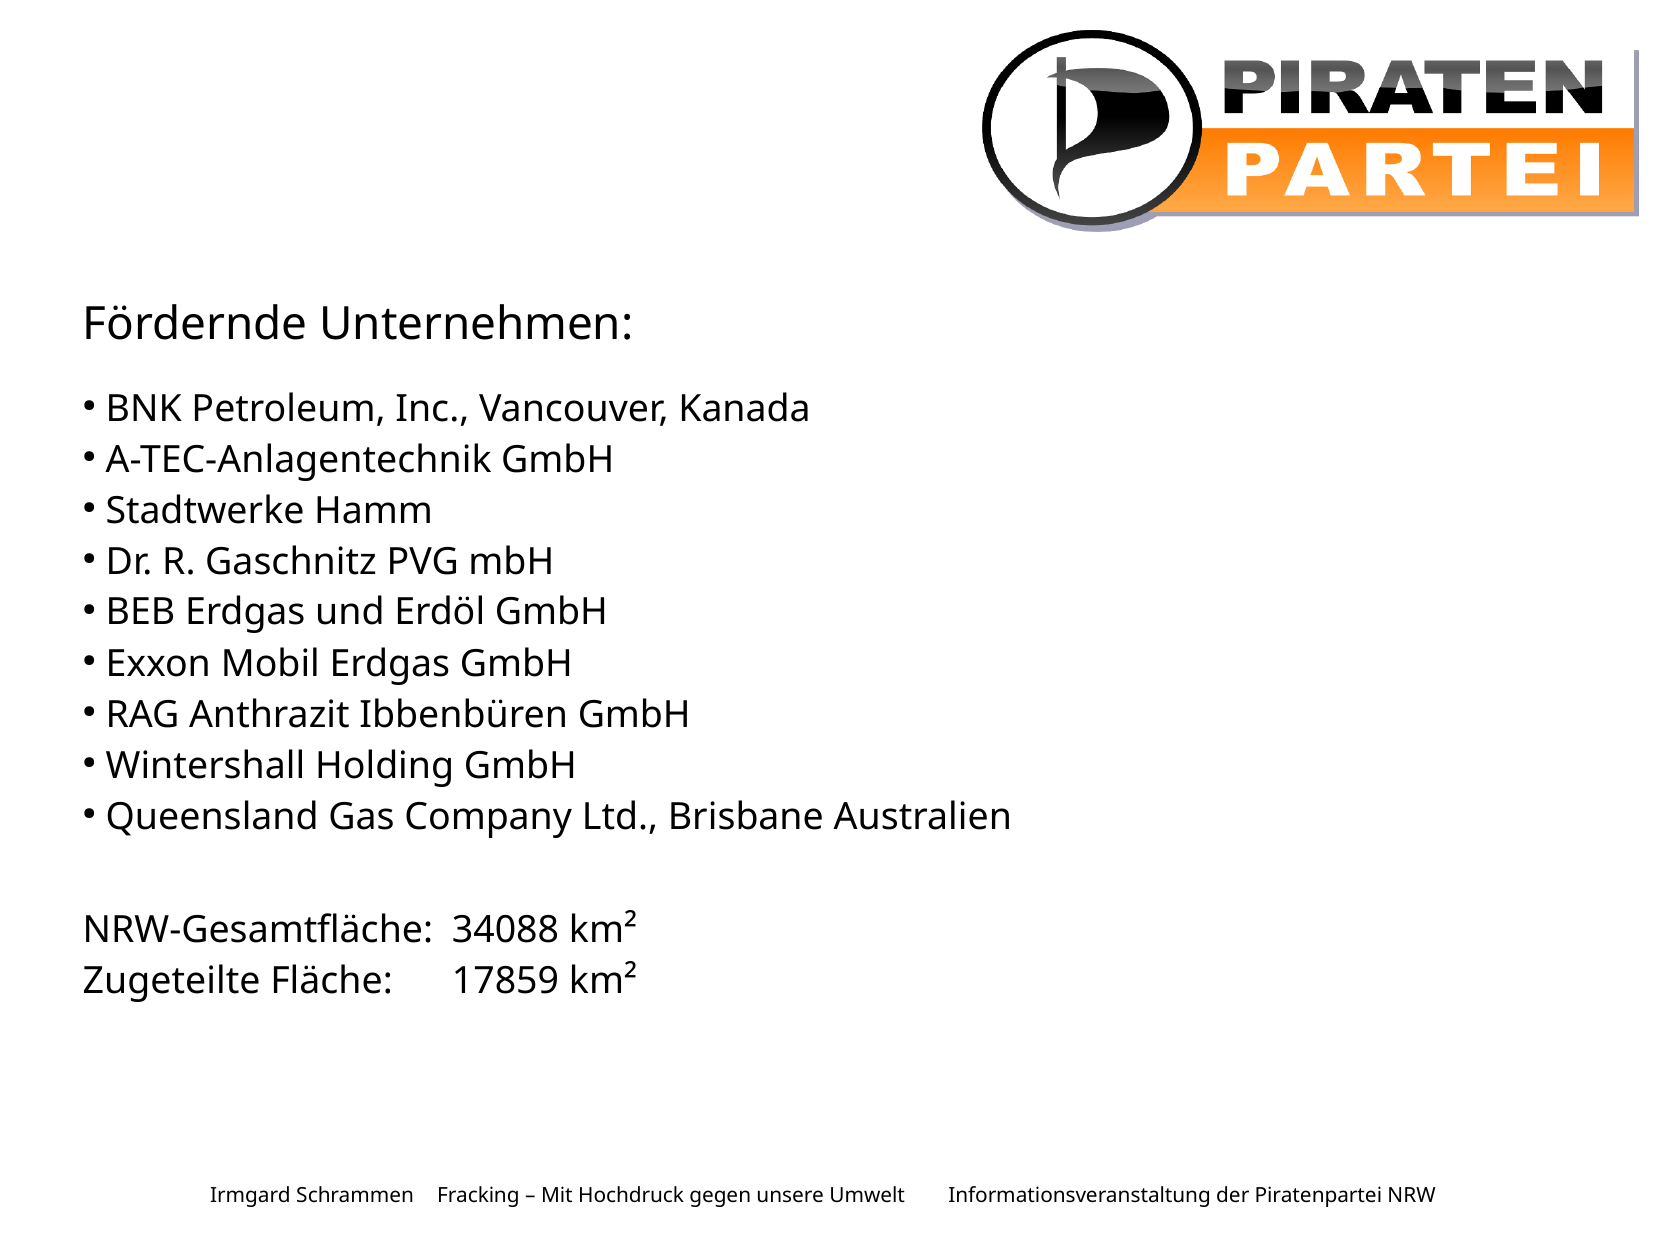

#
Fördernde Unternehmen:
 BNK Petroleum, Inc., Vancouver, Kanada
 A-TEC-Anlagentechnik GmbH
 Stadtwerke Hamm
 Dr. R. Gaschnitz PVG mbH
 BEB Erdgas und Erdöl GmbH
 Exxon Mobil Erdgas GmbH
 RAG Anthrazit Ibbenbüren GmbH
 Wintershall Holding GmbH
 Queensland Gas Company Ltd., Brisbane Australien
NRW-Gesamtfläche: 	34088 km²
Zugeteilte Fläche:	17859 km²
Irmgard Schrammen	 Fracking – Mit Hochdruck gegen unsere Umwelt 	Informationsveranstaltung der Piratenpartei NRW